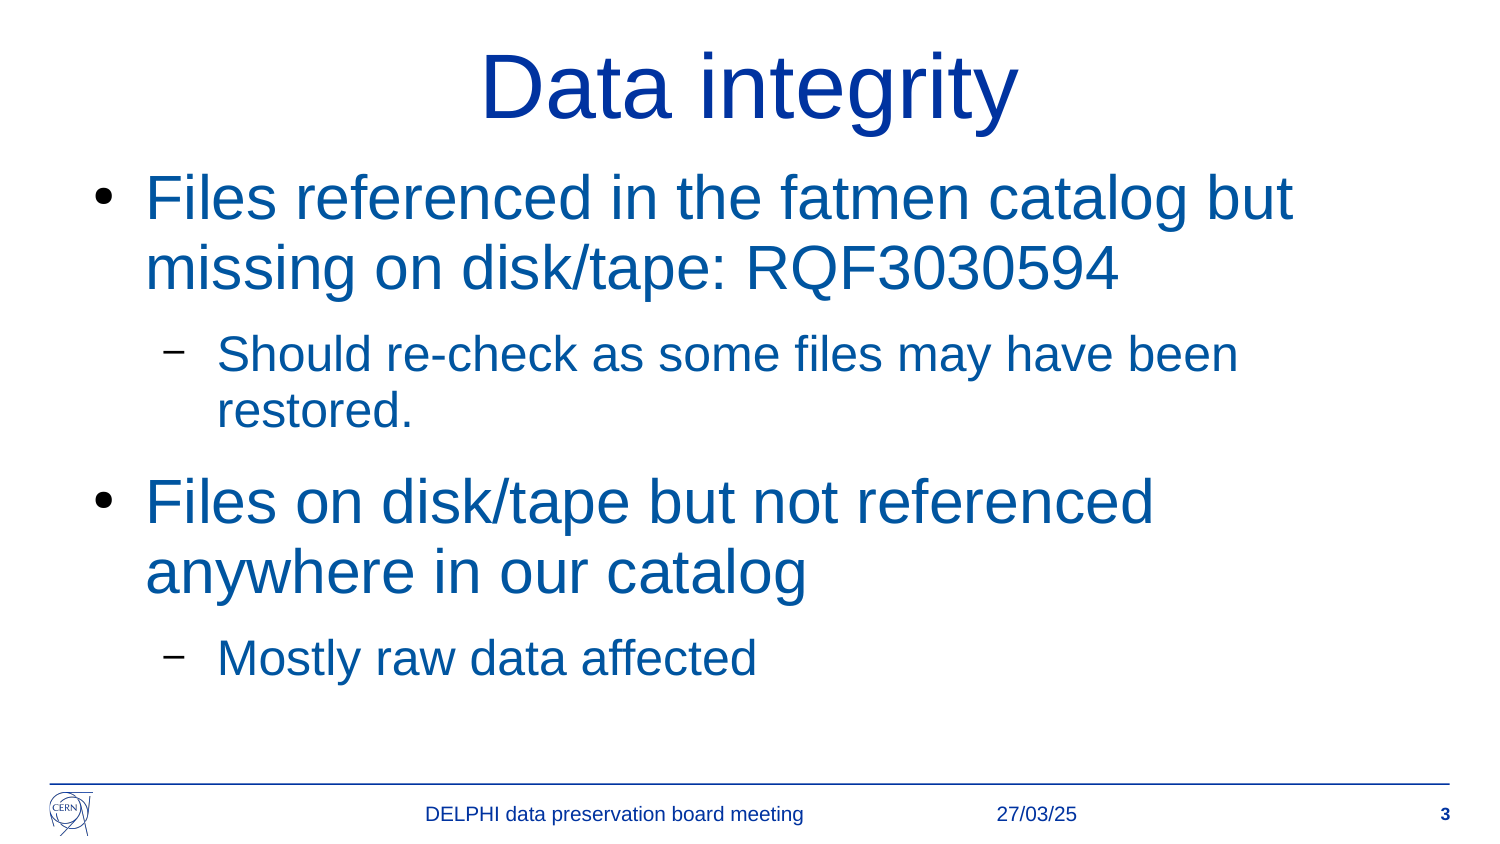

# Data integrity
Files referenced in the fatmen catalog but missing on disk/tape: RQF3030594
Should re-check as some files may have been restored.
Files on disk/tape but not referenced anywhere in our catalog
Mostly raw data affected